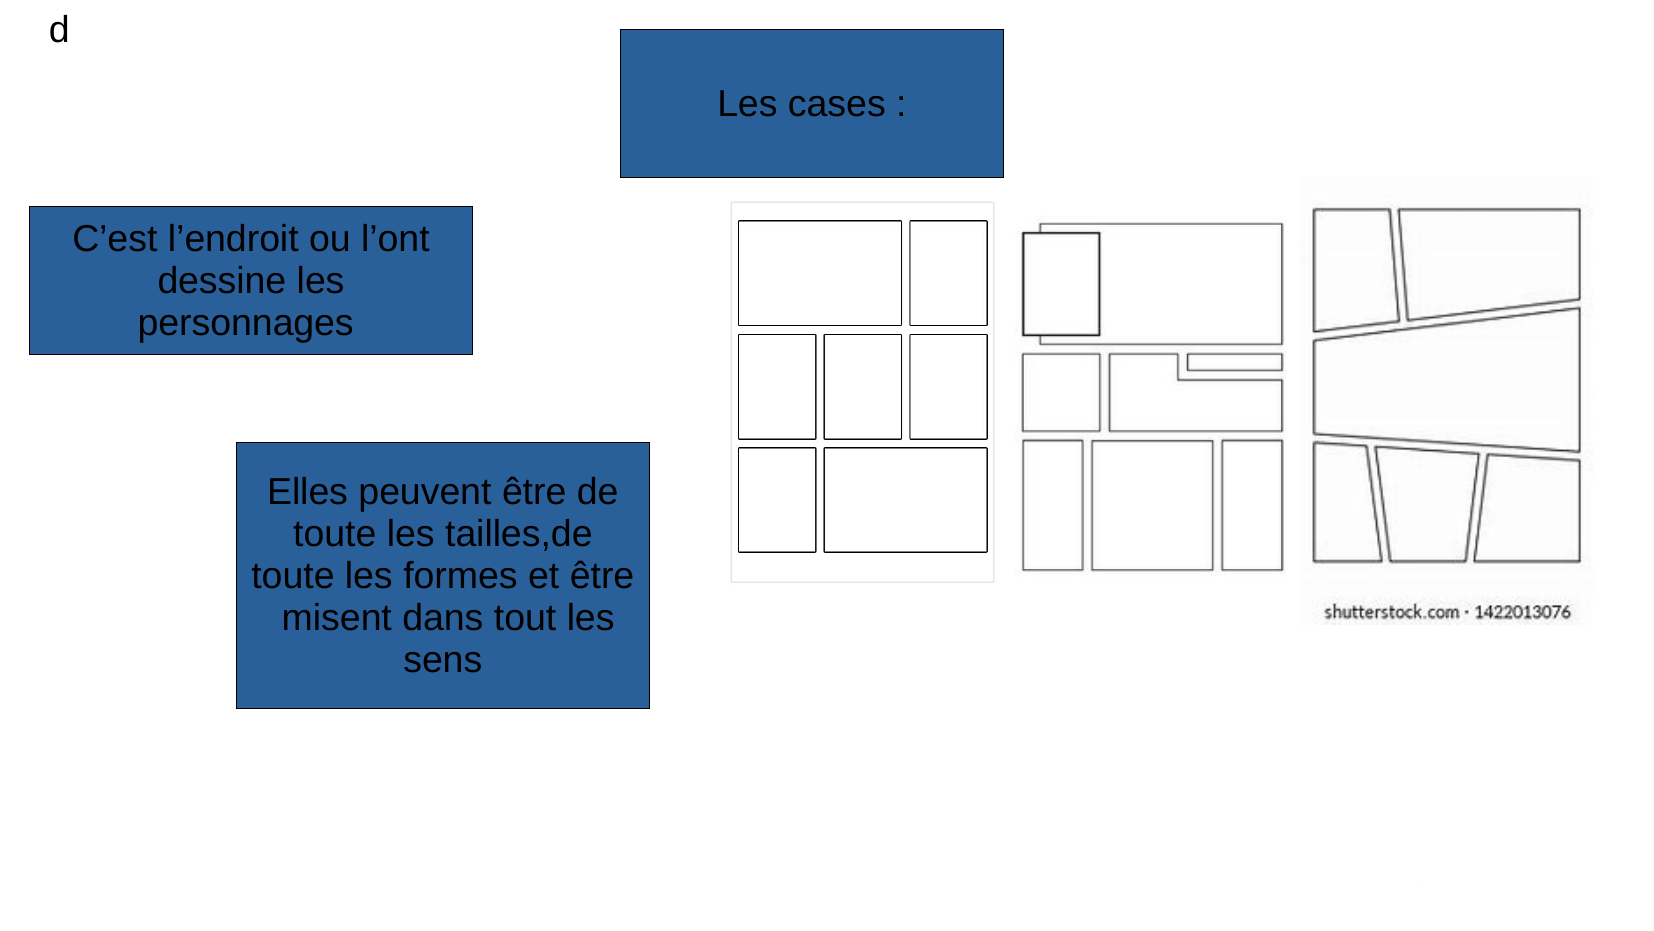

d
Les cases :
C’est l’endroit ou l’ont dessine les personnages
Elles peuvent être de toute les tailles,de toute les formes et être misent dans tout les sens